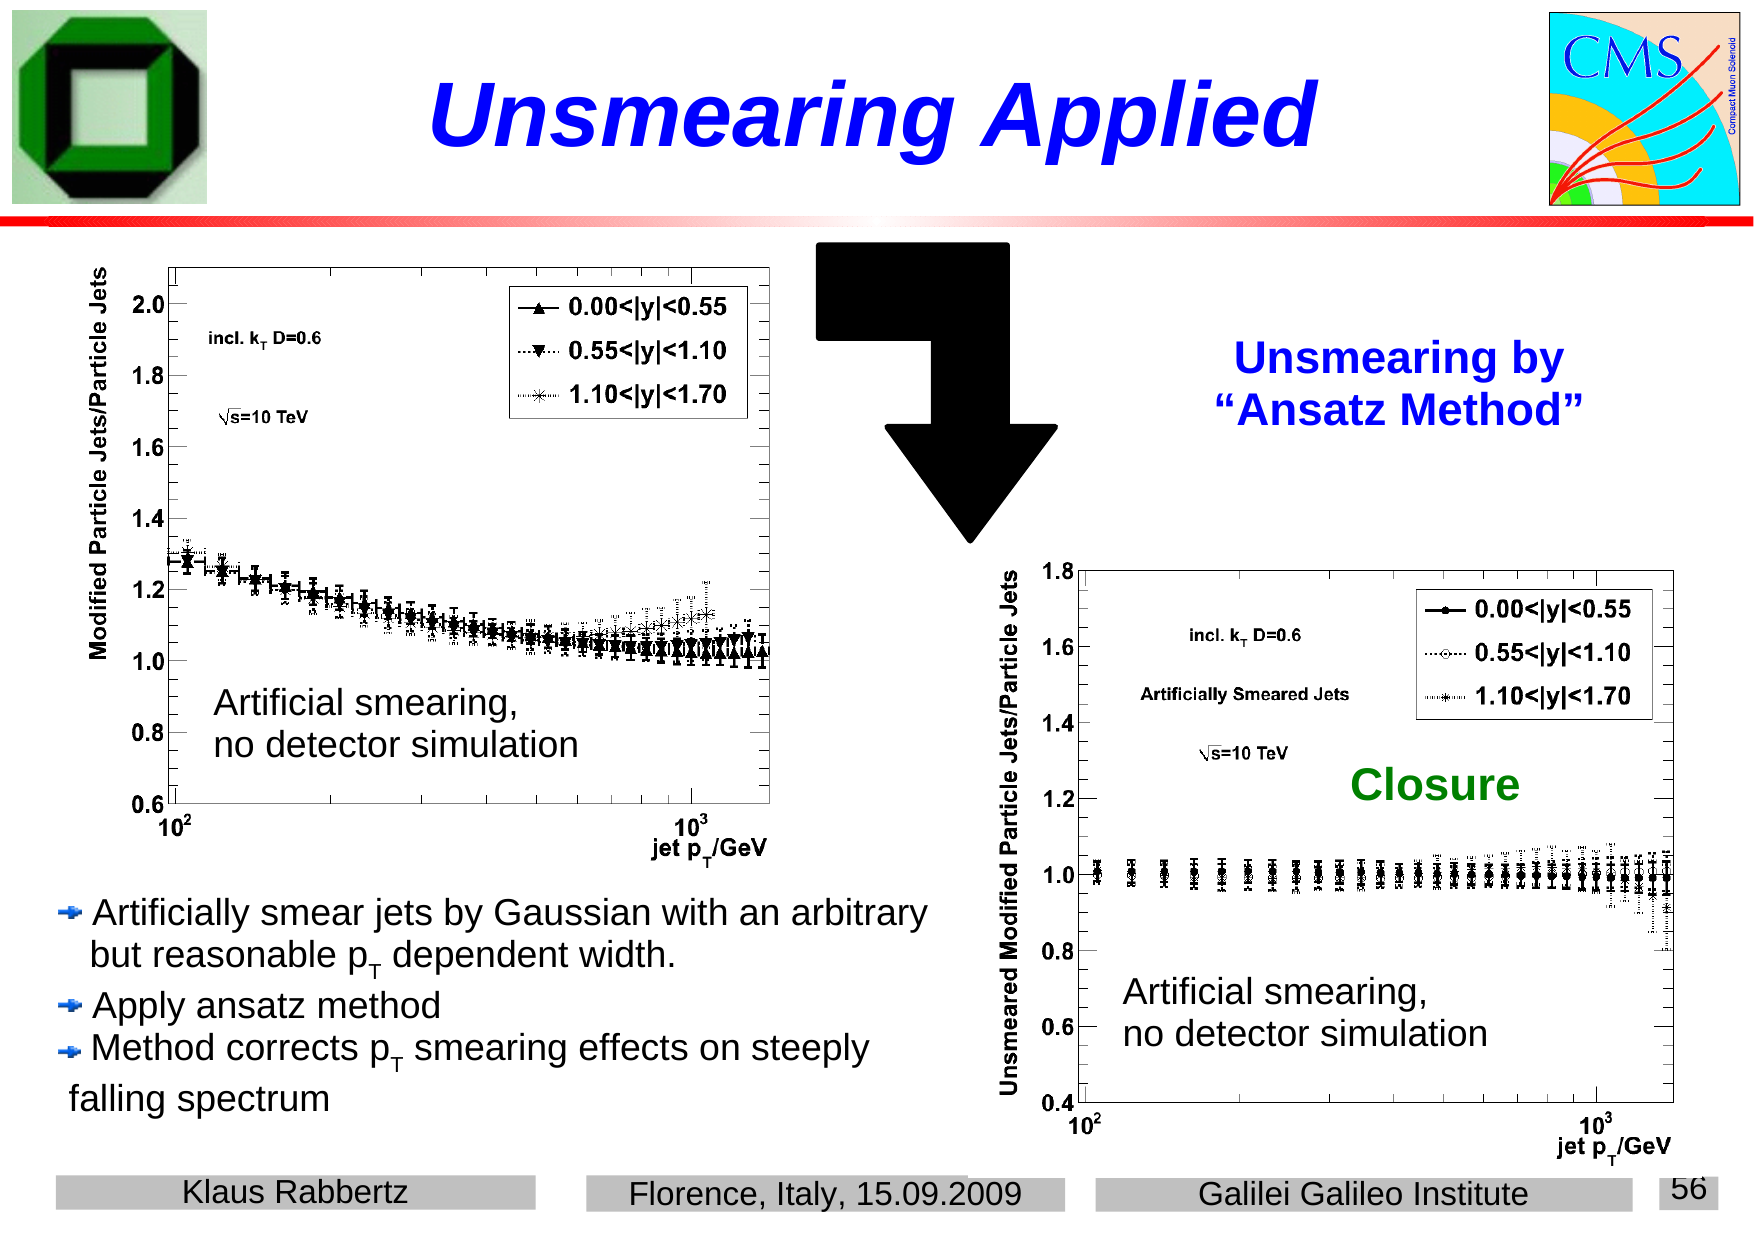

# Unsmearing Applied
Unsmearing by
“Ansatz Method”
Artificial smearing,
no detector simulation
Closure
 Artificially smear jets by Gaussian with an arbitrary but reasonable pT dependent width.
 Apply ansatz method
 Method corrects pT smearing effects on steeply falling spectrum
Artificial smearing,
no detector simulation